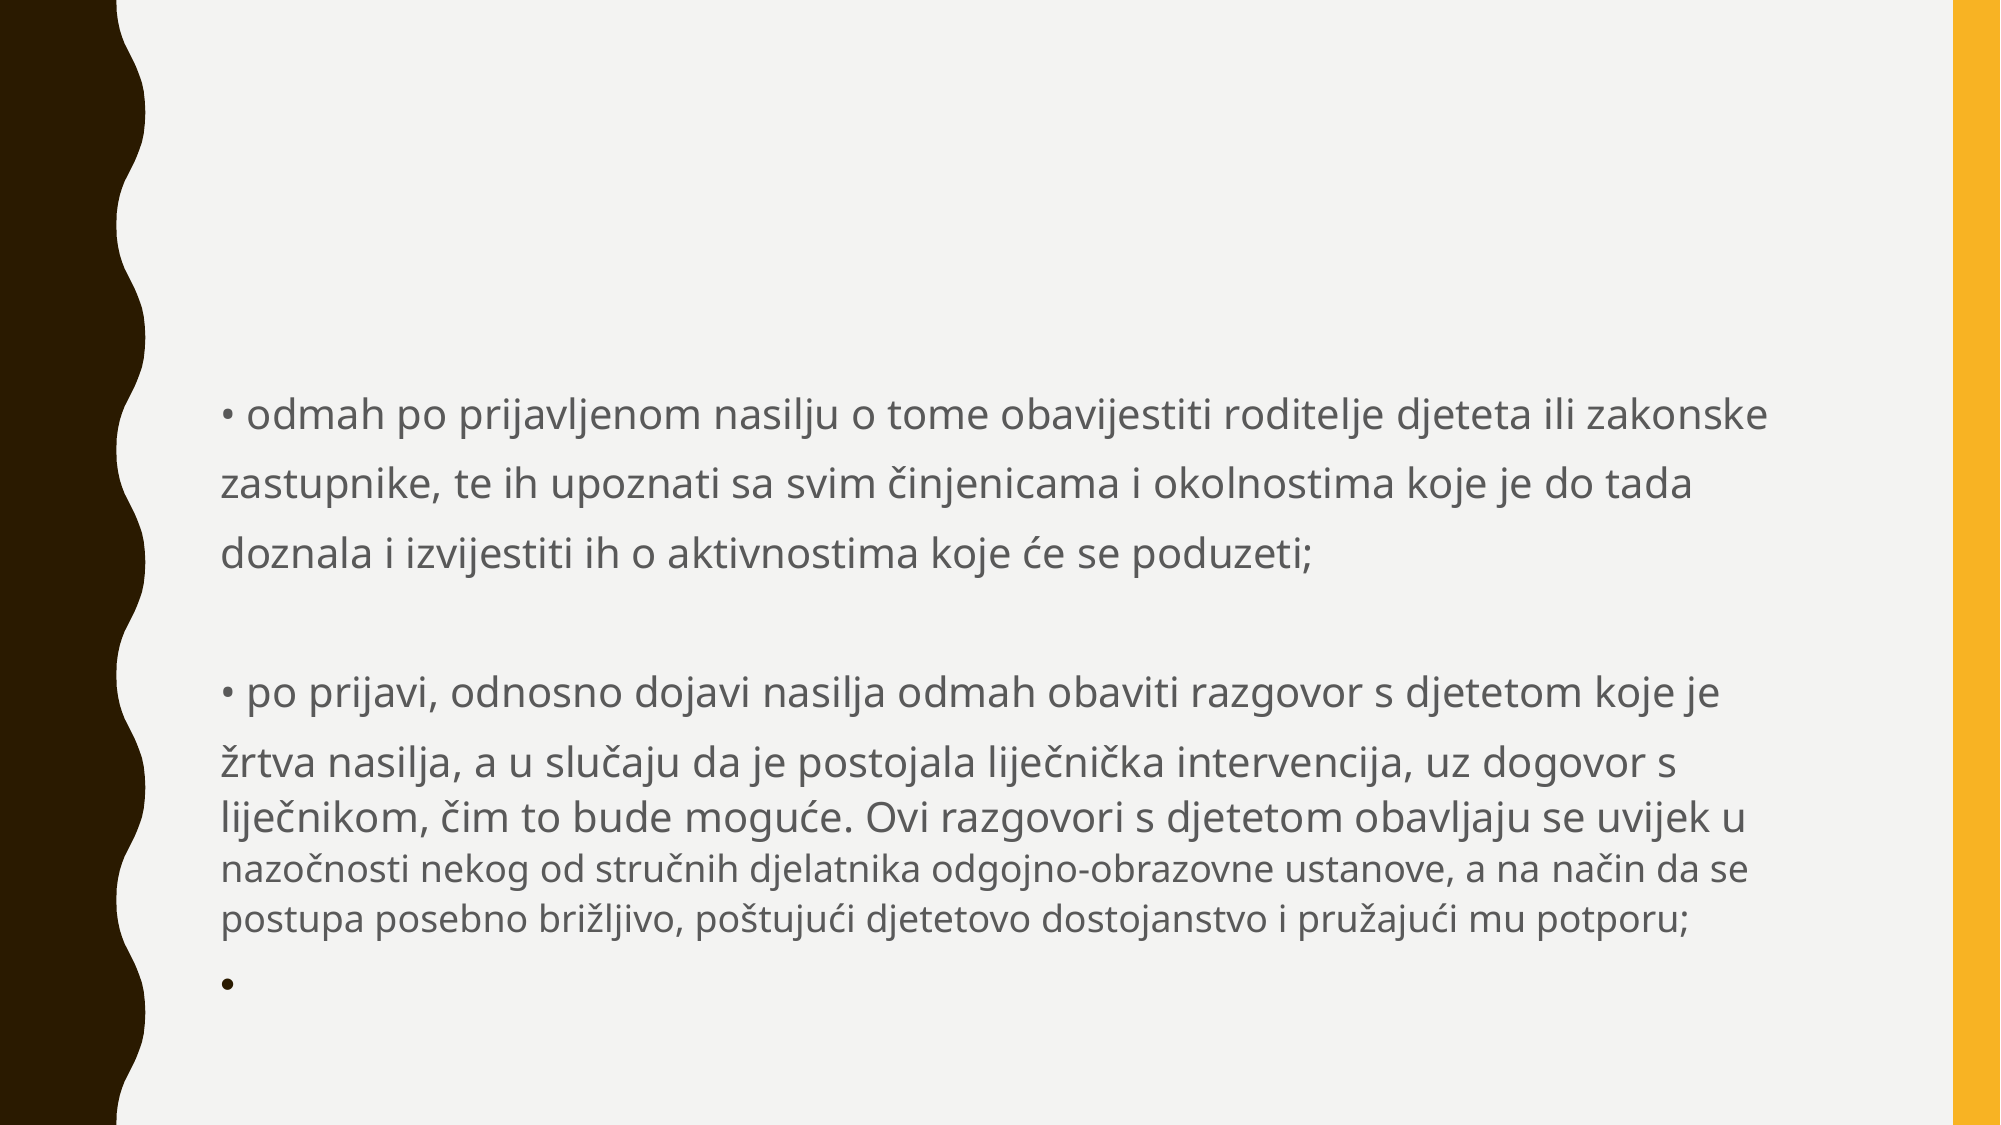

#
• odmah po prijavljenom nasilju o tome obavijestiti roditelje djeteta ili zakonske
zastupnike, te ih upoznati sa svim činjenicama i okolnostima koje je do tada
doznala i izvijestiti ih o aktivnostima koje će se poduzeti;
• po prijavi, odnosno dojavi nasilja odmah obaviti razgovor s djetetom koje je
žrtva nasilja, a u slučaju da je postojala liječnička intervencija, uz dogovor s liječnikom, čim to bude moguće. Ovi razgovori s djetetom obavljaju se uvijek u nazočnosti nekog od stručnih djelatnika odgojno-obrazovne ustanove, a na način da se postupa posebno brižljivo, poštujući djetetovo dostojanstvo i pružajući mu potporu;